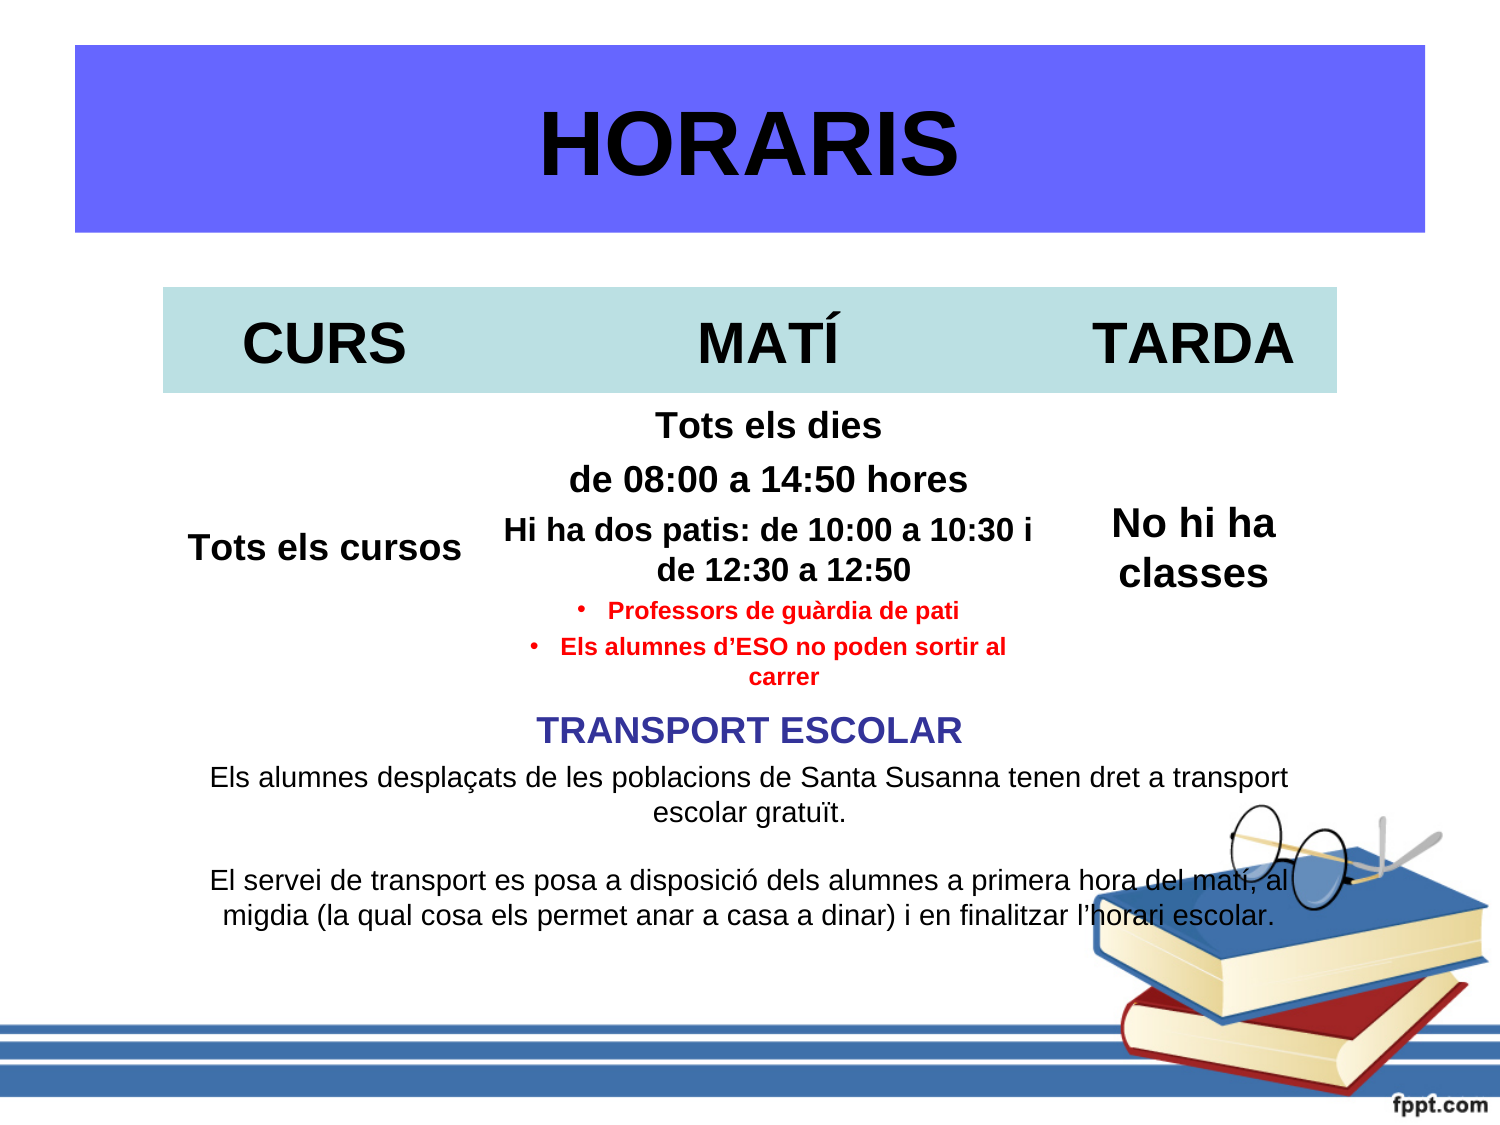

# HORARIS
| CURS | MATÍ | TARDA |
| --- | --- | --- |
| Tots els cursos | Tots els dies de 08:00 a 14:50 hores Hi ha dos patis: de 10:00 a 10:30 i de 12:30 a 12:50 Professors de guàrdia de pati Els alumnes d’ESO no poden sortir al carrer | No hi ha classes |
| TRANSPORT ESCOLAR Els alumnes desplaçats de les poblacions de Santa Susanna tenen dret a transport escolar gratuït. | | |
| El servei de transport es posa a disposició dels alumnes a primera hora del matí, al migdia (la qual cosa els permet anar a casa a dinar) i en finalitzar l’horari escolar. | | |